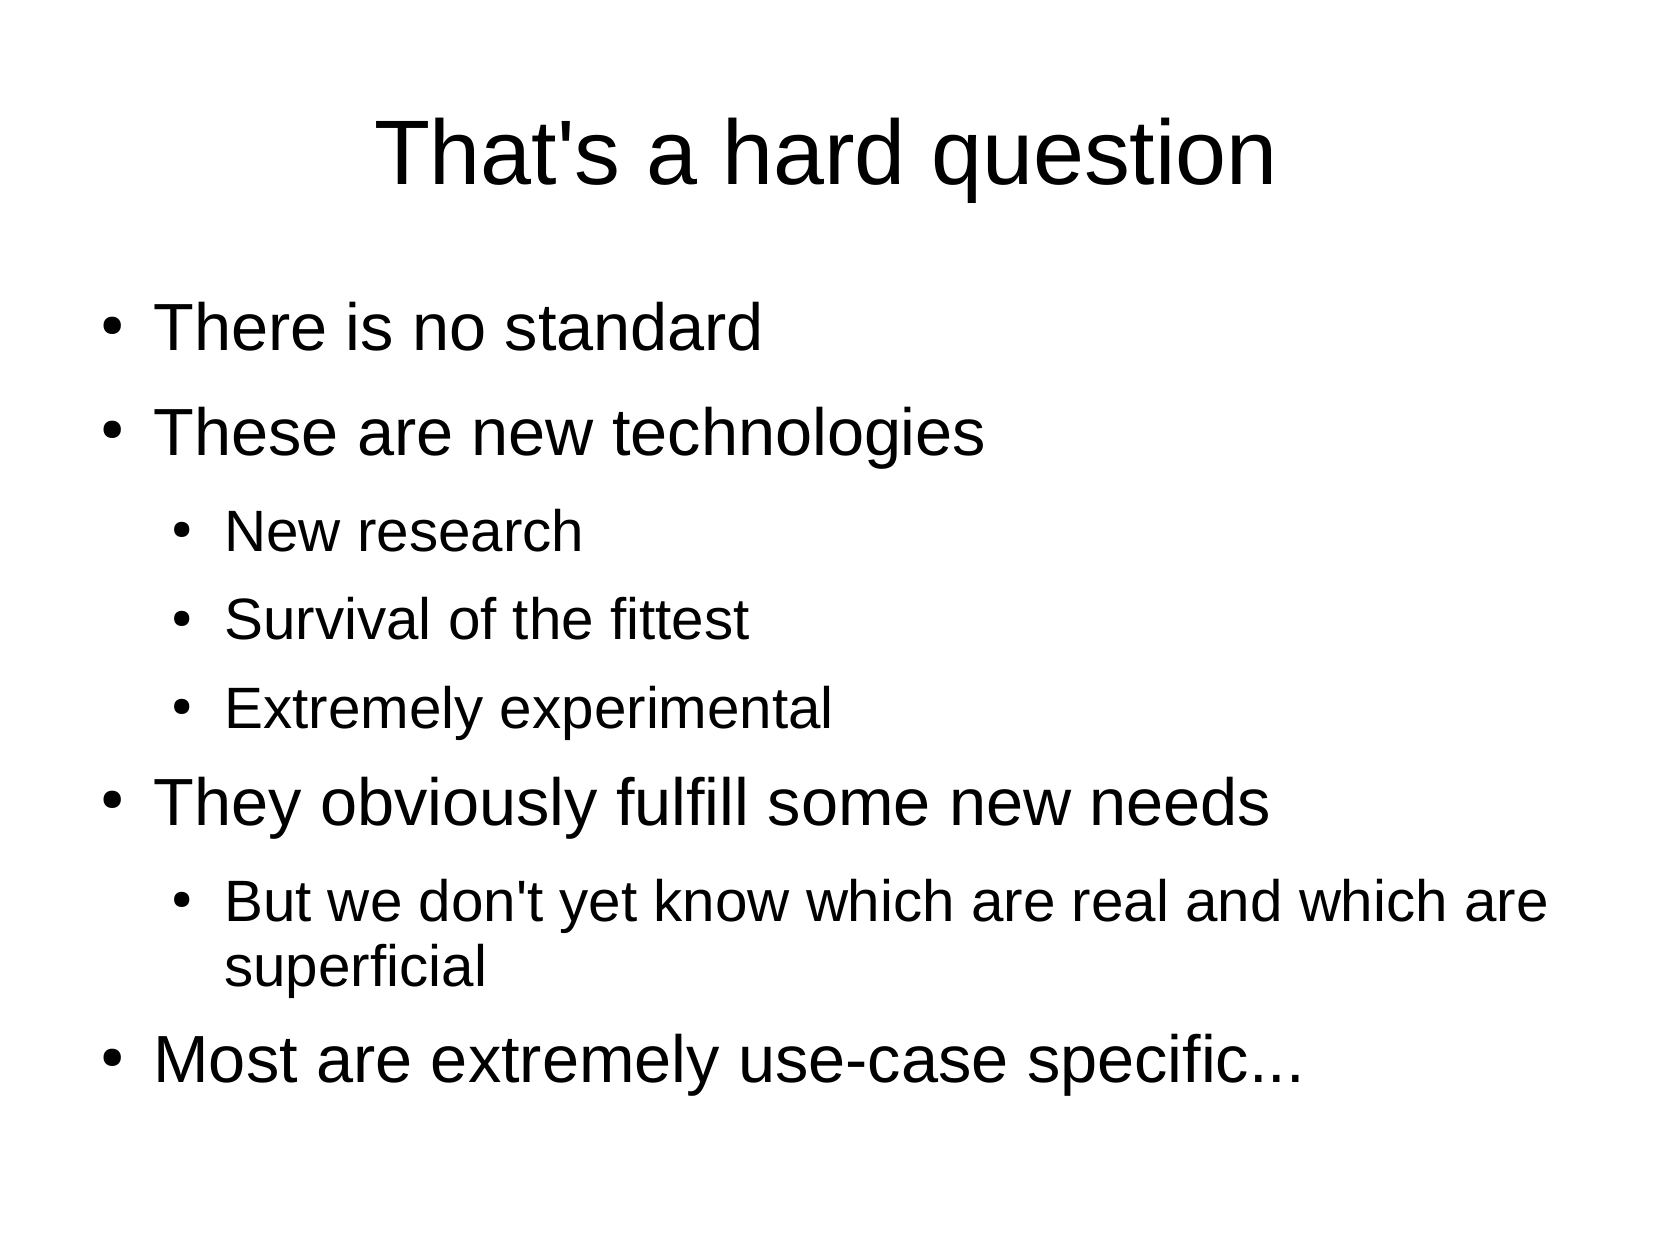

# That's a hard question
There is no standard
These are new technologies
New research
Survival of the fittest
Extremely experimental
They obviously fulfill some new needs
But we don't yet know which are real and which are superficial
Most are extremely use-case specific...